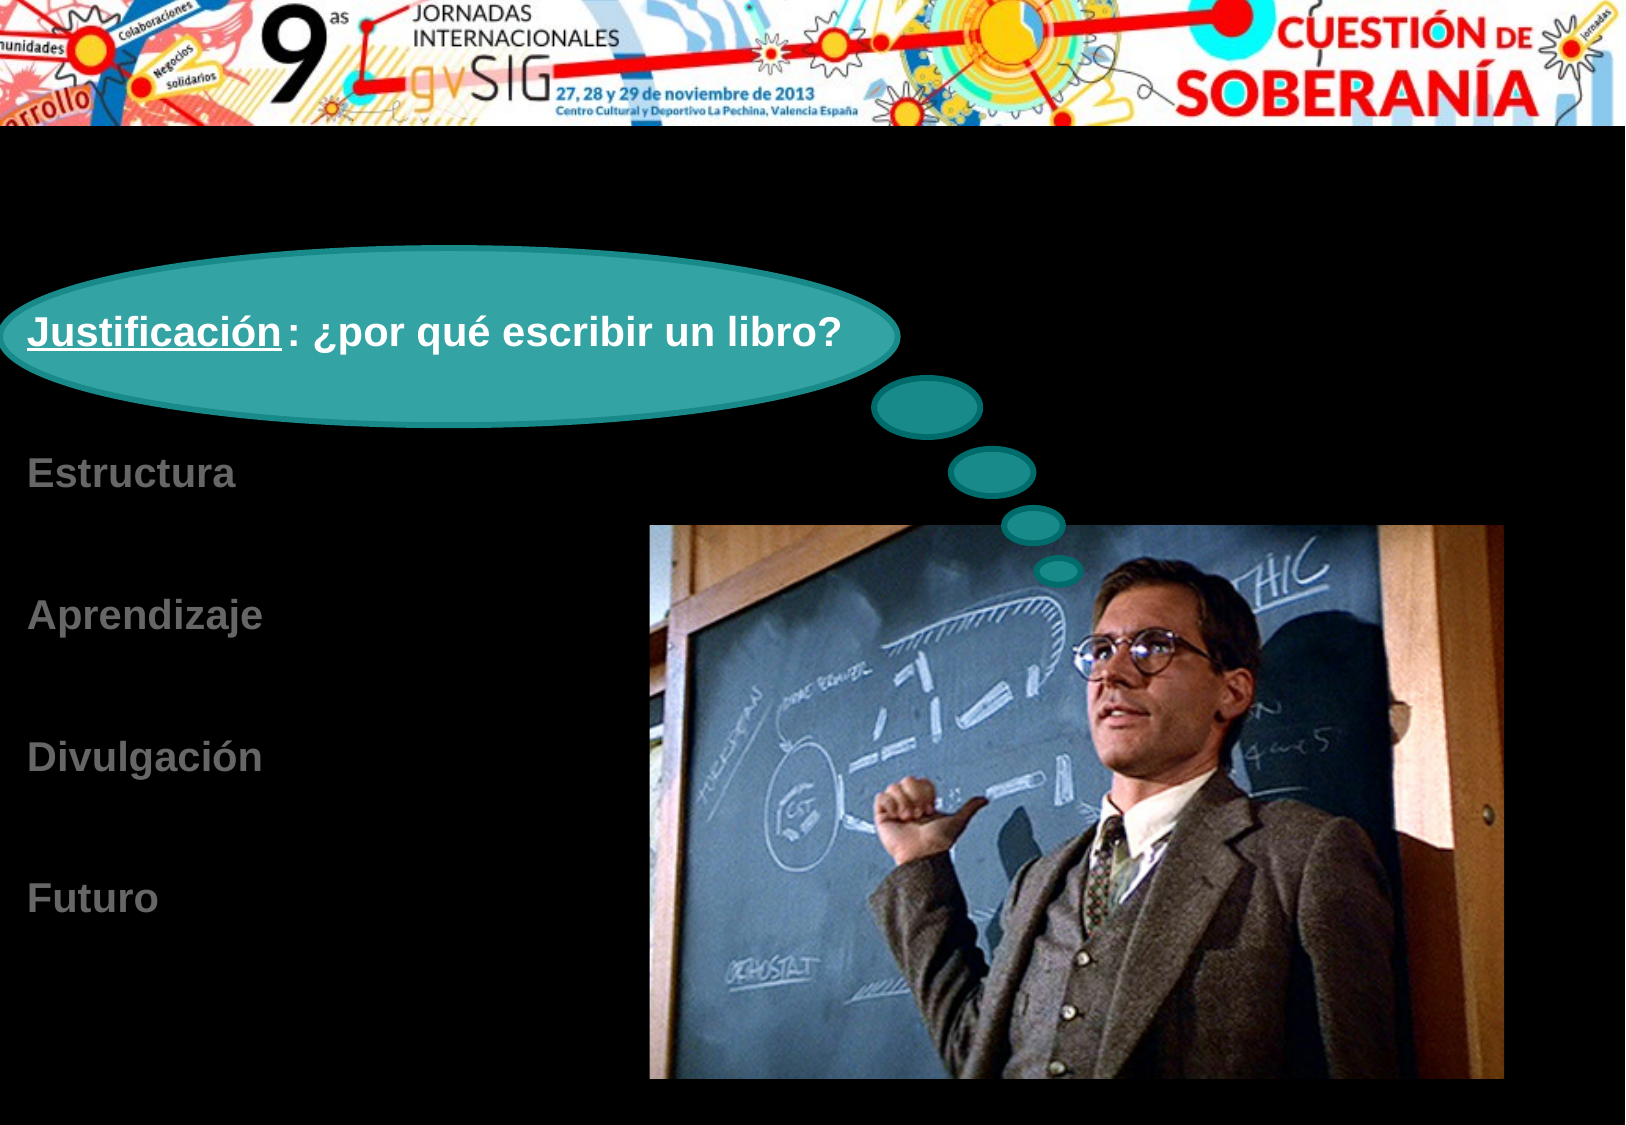

Justificación
Estructura
Aprendizaje
Divulgación
Futuro
: ¿por qué escribir un libro?